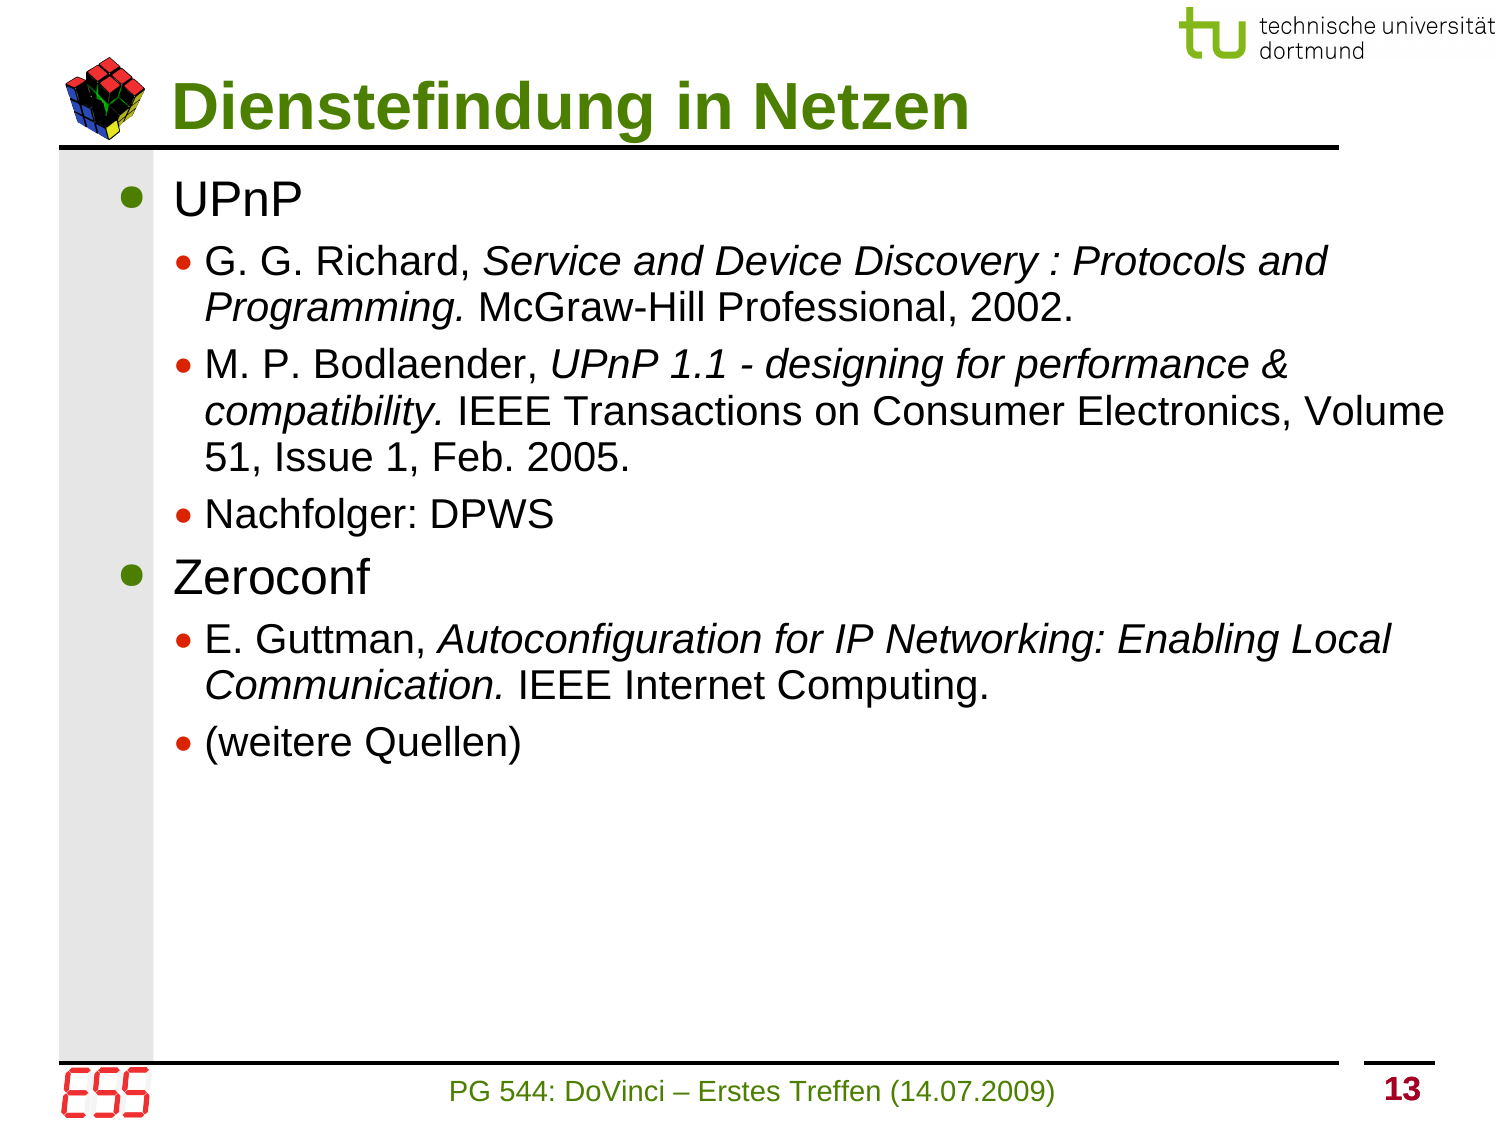

# Dienstefindung in Netzen
UPnP
G. G. Richard, Service and Device Discovery : Protocols and Programming. McGraw-Hill Professional, 2002.
M. P. Bodlaender, UPnP 1.1 - designing for performance & compatibility. IEEE Transactions on Consumer Electronics, Volume 51, Issue 1, Feb. 2005.
Nachfolger: DPWS
Zeroconf
E. Guttman, Autoconfiguration for IP Networking: Enabling Local Communication. IEEE Internet Computing.
(weitere Quellen)